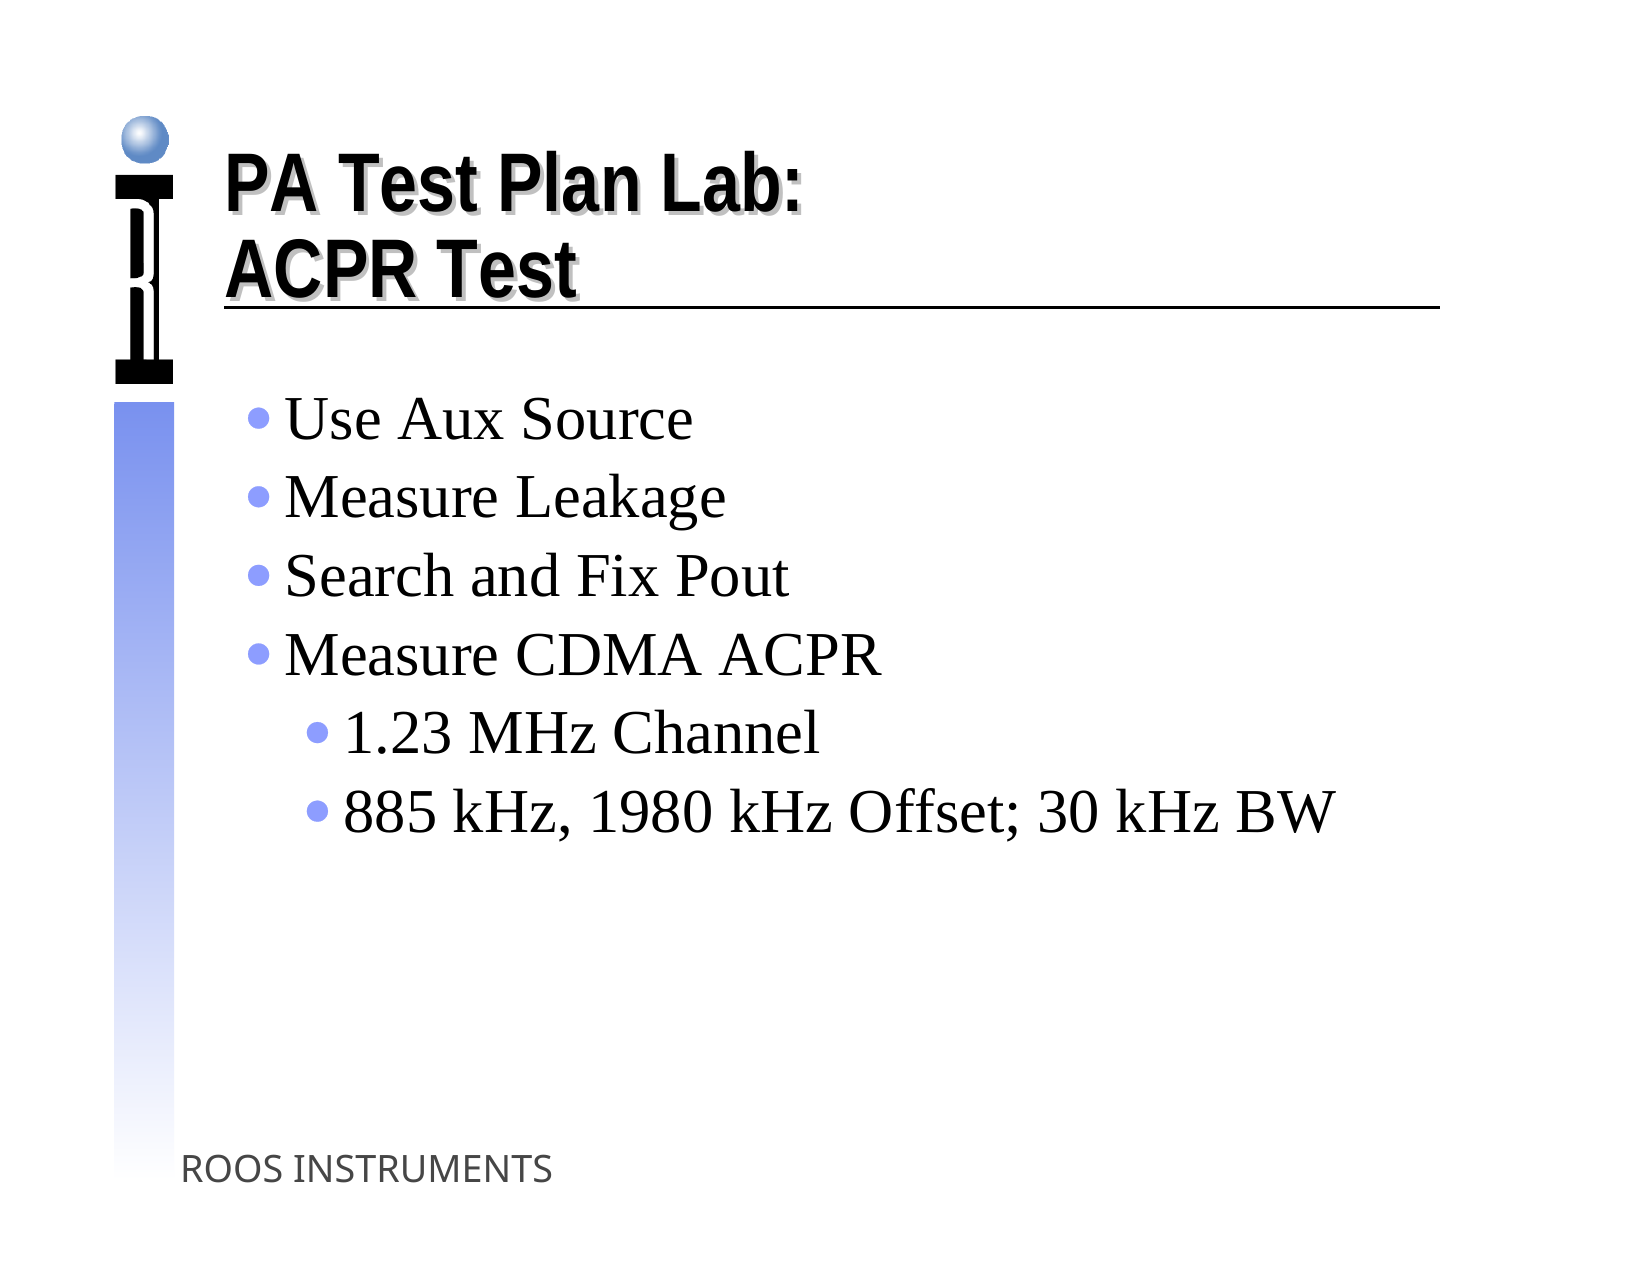

PA Test Plan Lab:
ACPR Test
Use Aux Source
Measure Leakage
Search and Fix Pout
Measure CDMA ACPR
1.23 MHz Channel
885 kHz, 1980 kHz Offset; 30 kHz BW